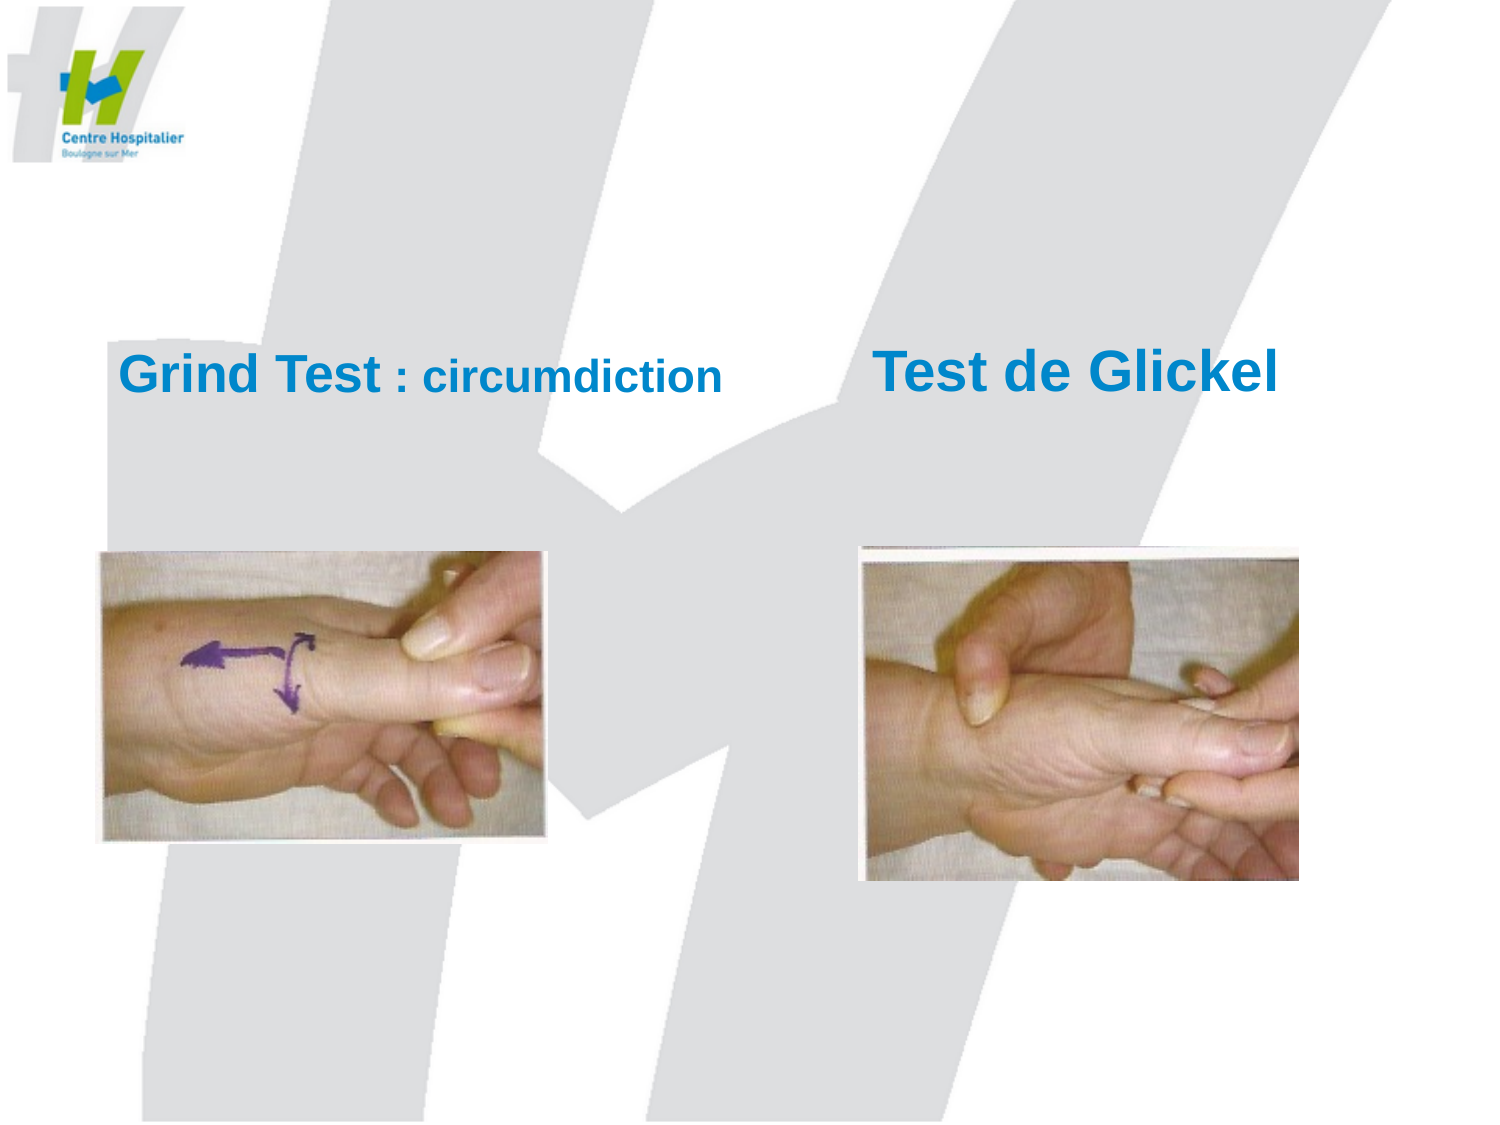

#
Grind Test : circumdiction
 Test de Glickel